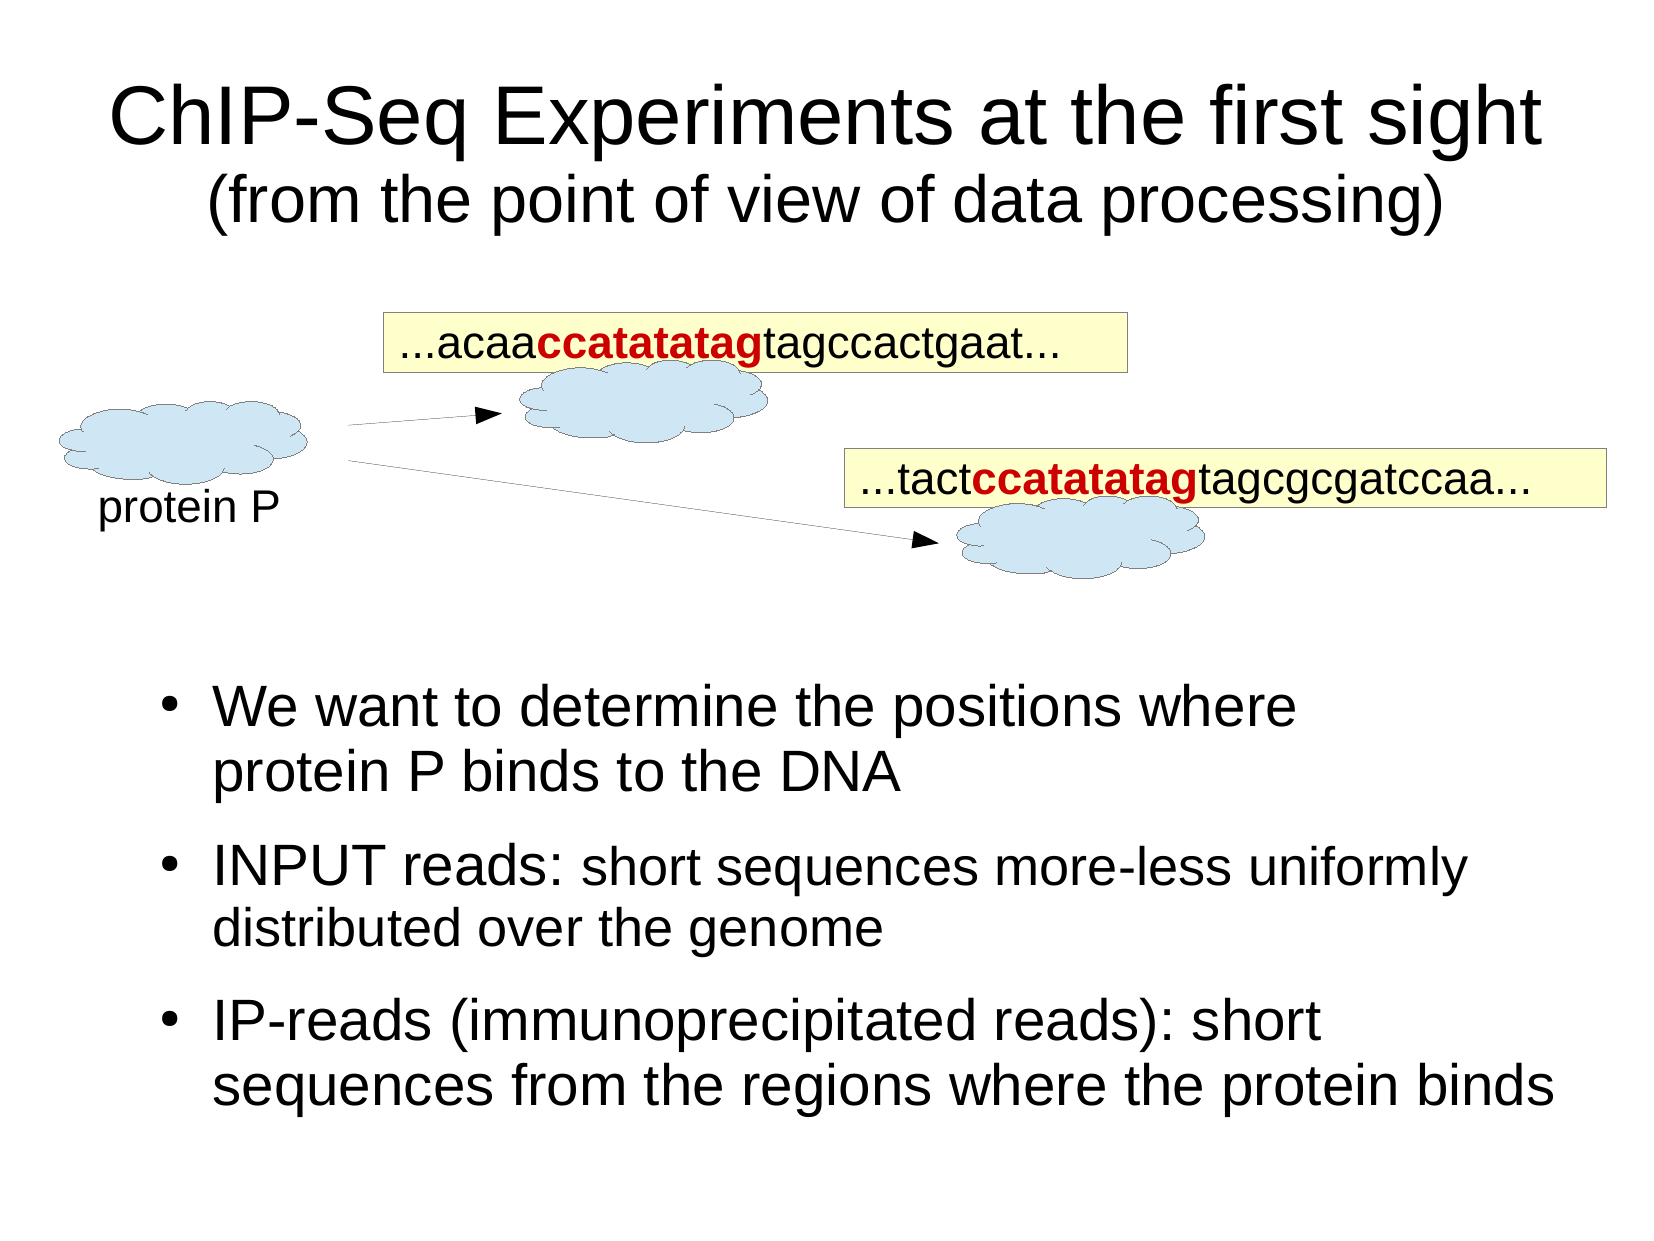

# ChIP-Seq Experiments at the first sight (from the point of view of data processing)
...acaaccatatatagtagccactgaat...
...tactccatatatagtagcgcgatccaa...
protein P
We want to determine the positions where
protein P binds to the DNA
INPUT reads: short sequences more-less uniformly distributed over the genome
IP-reads (immunoprecipitated reads): short sequences from the regions where the protein binds